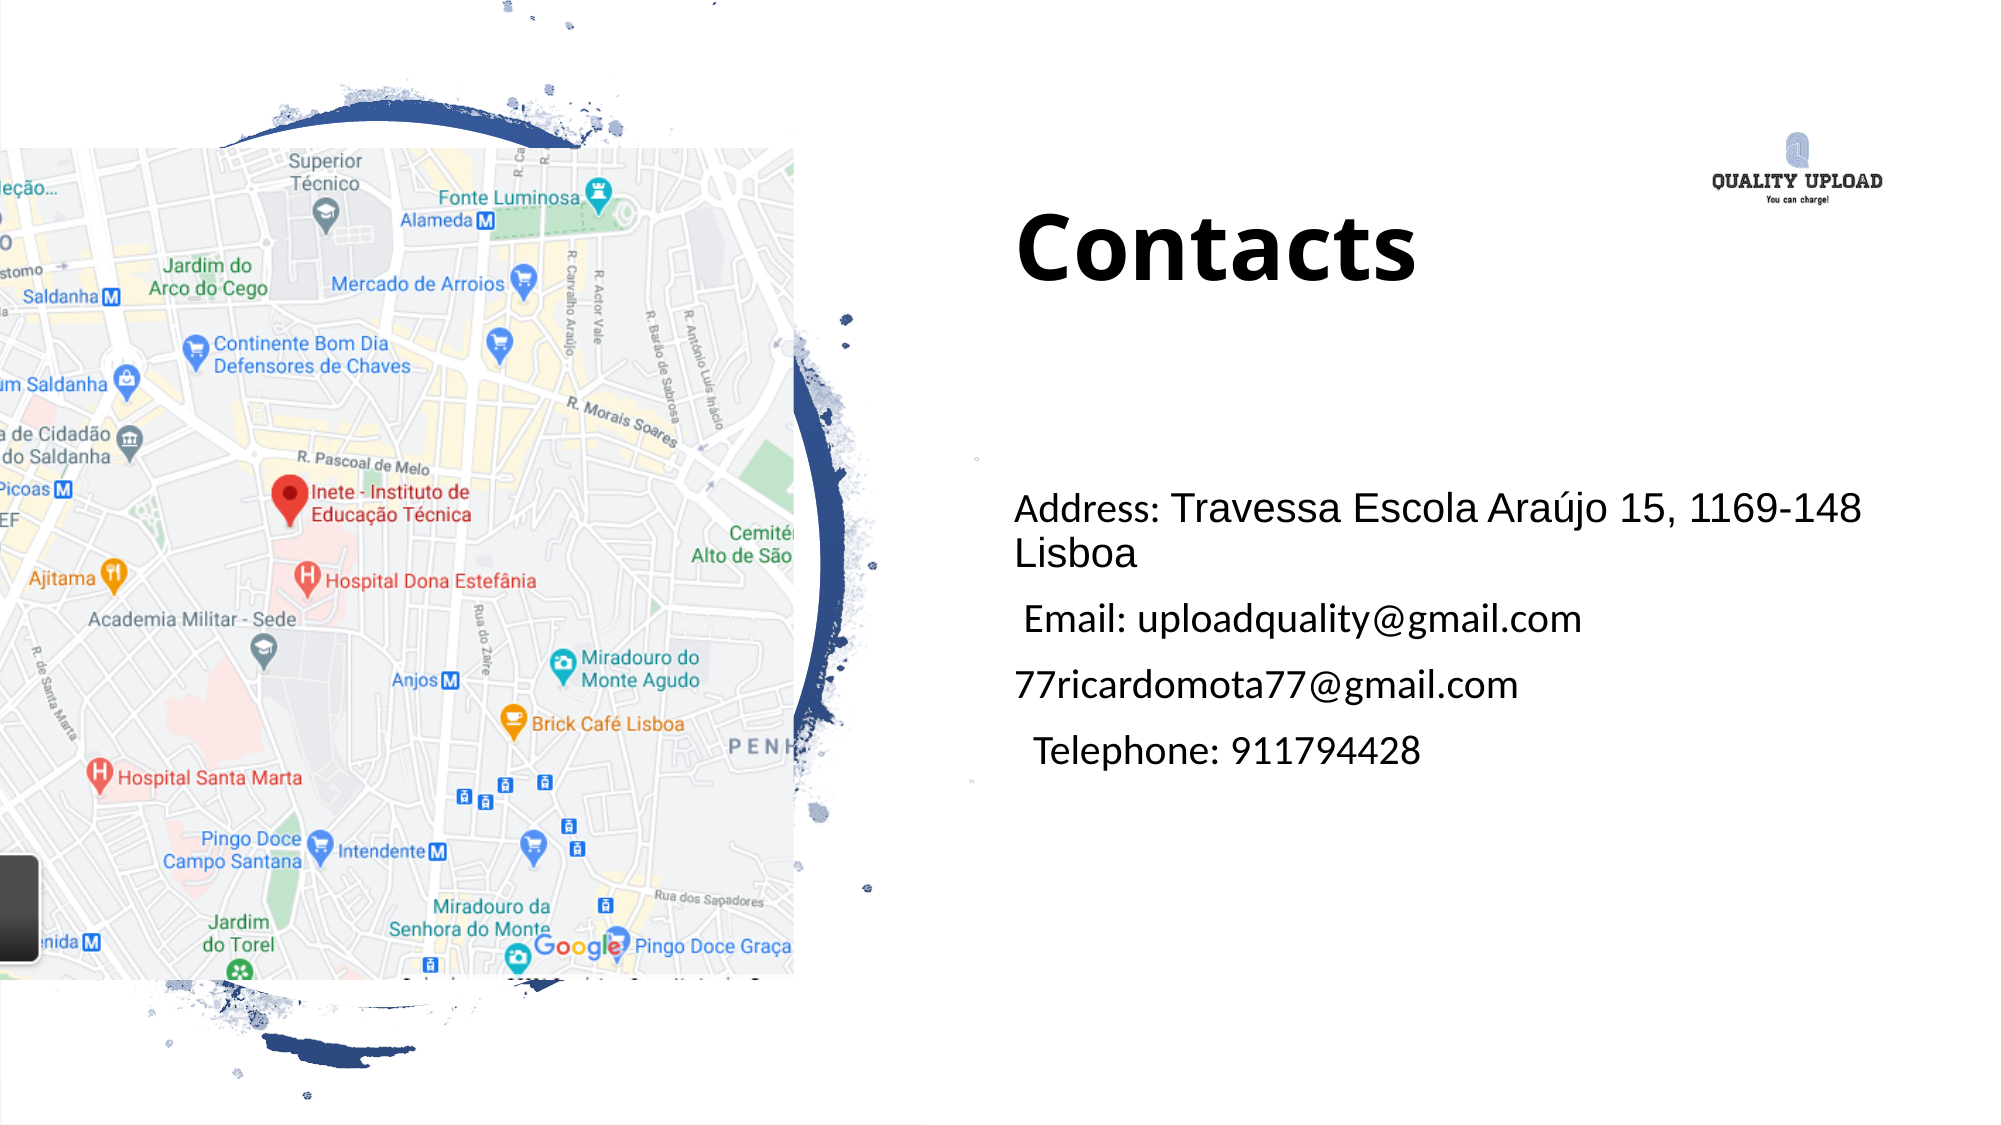

# Contacts
Address: Travessa Escola Araújo 15, 1169-148 Lisboa
 Email: uploadquality@gmail.com
77ricardomota77@gmail.com
 Telephone: 911794428